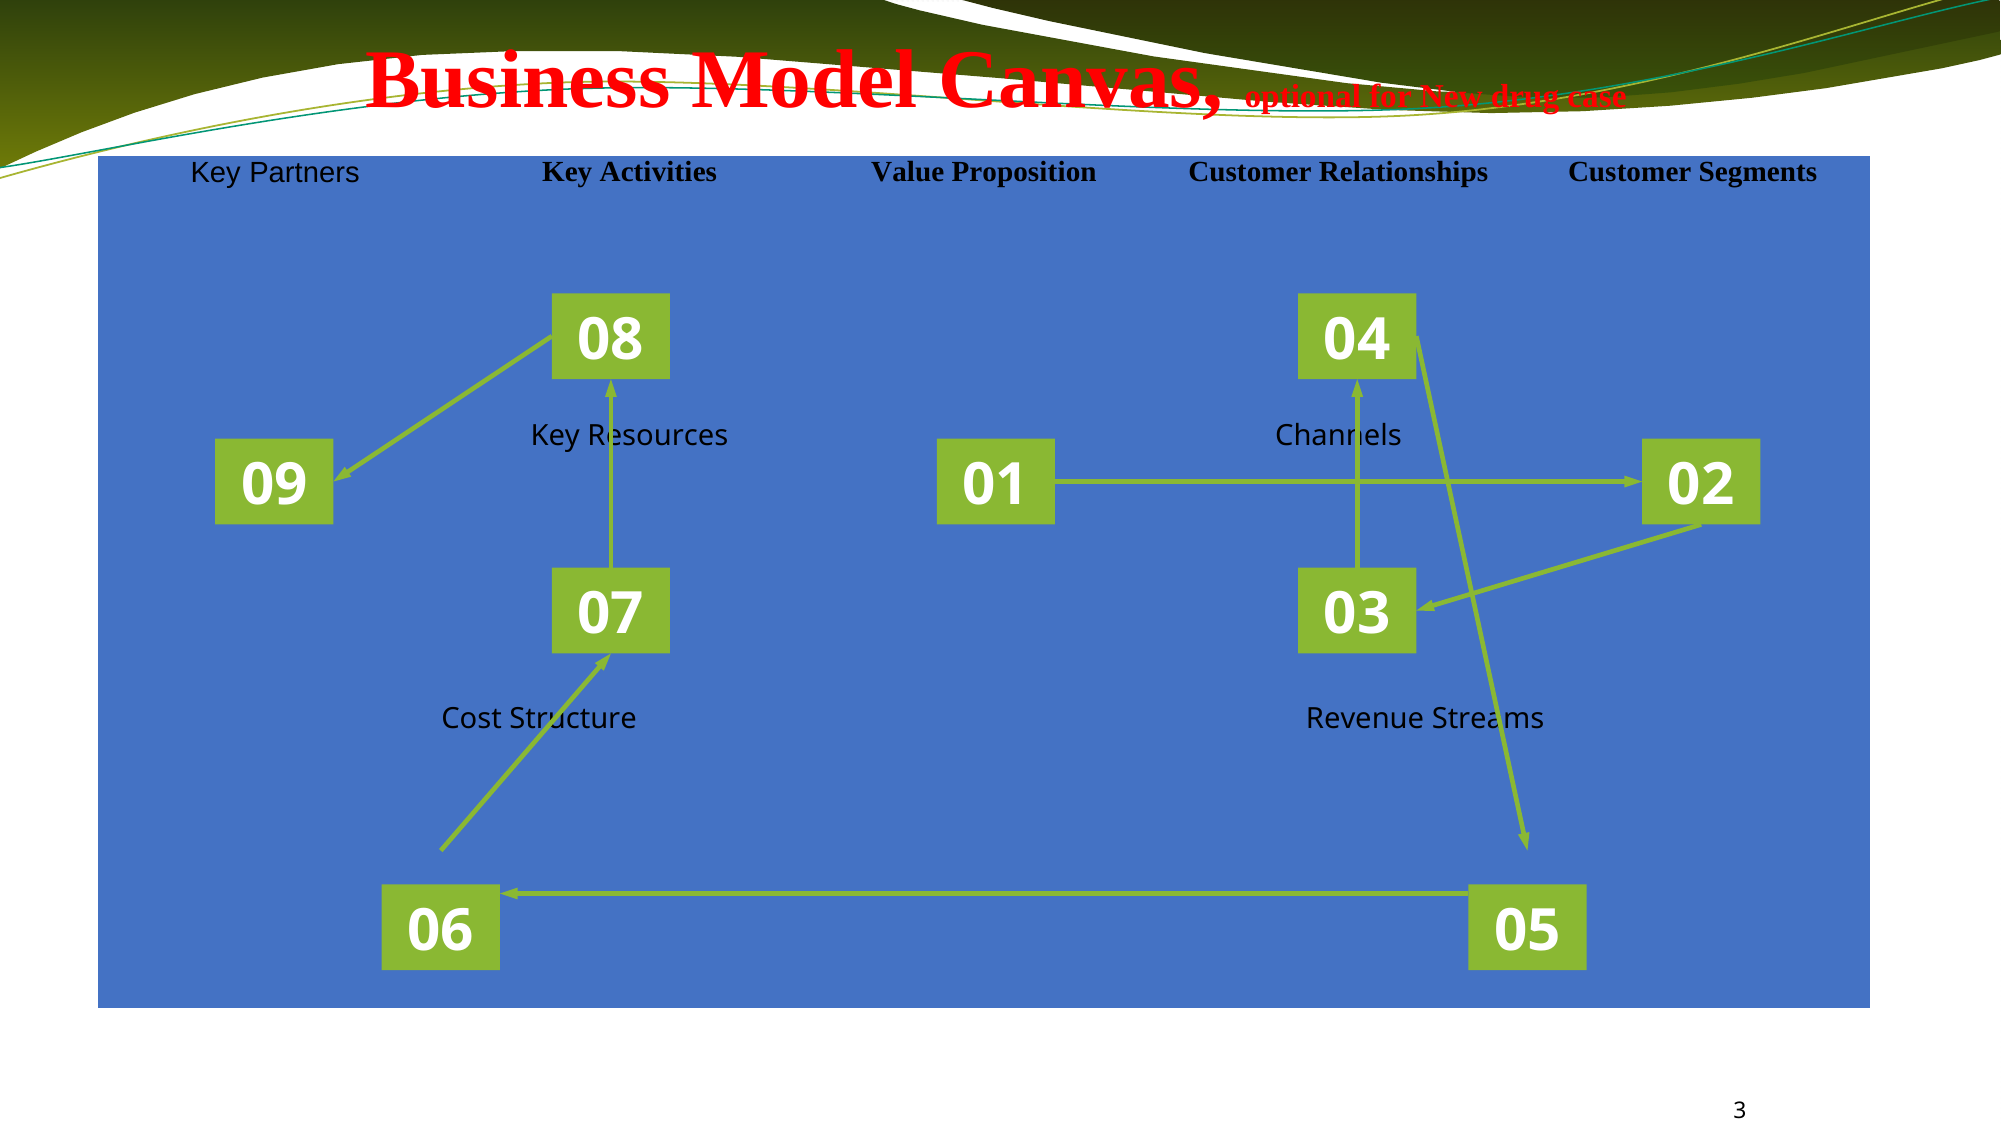

# Business Model Canvas, optional for New drug case
| Key Partners | Key Activities | Value Proposition | | Customer Relationships | Customer Segments |
| --- | --- | --- | --- | --- | --- |
| | | | | | |
| | Key Resources | | | Channels | |
| | | | | | |
| Cost Structure | | | Revenue Streams | | |
| | | | | | |
08
04
09
01
02
07
03
06
05